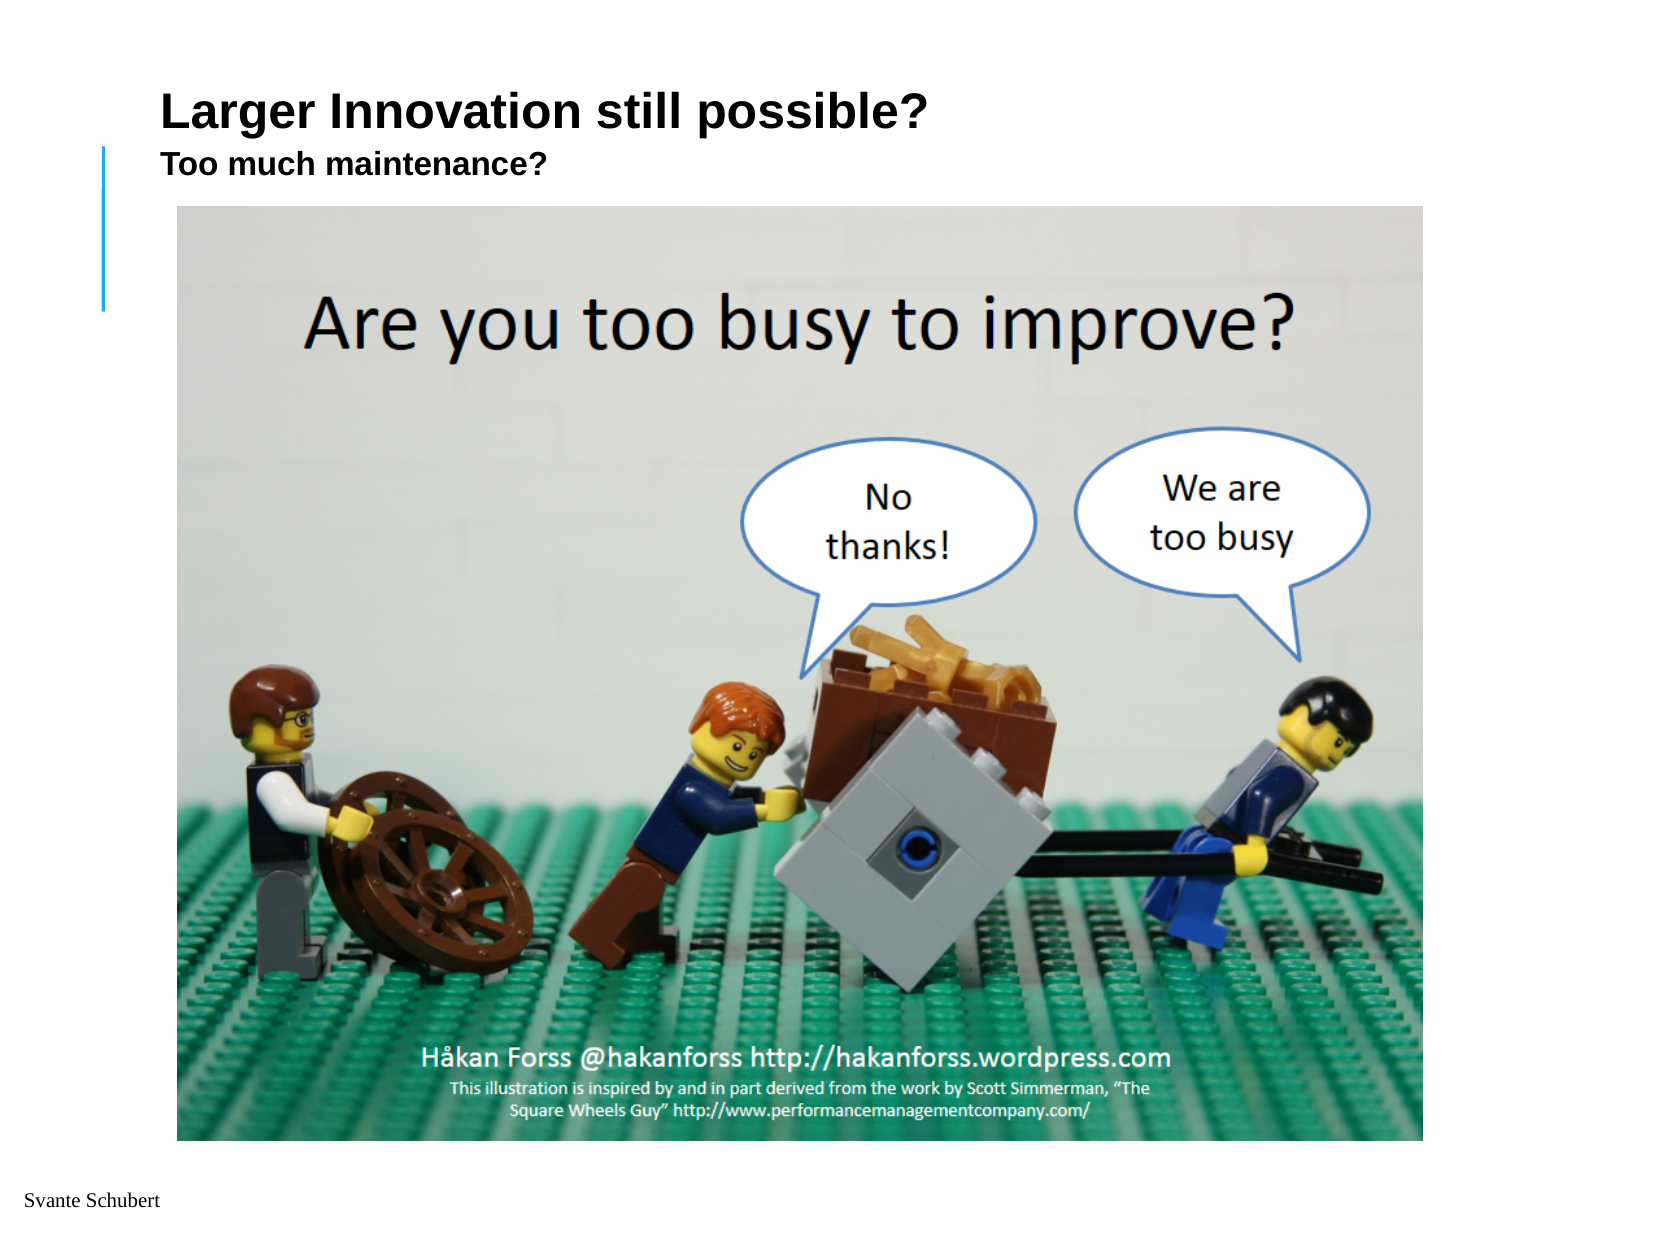

# Larger Innovation still possible? Too much maintenance?
Svante Schubert